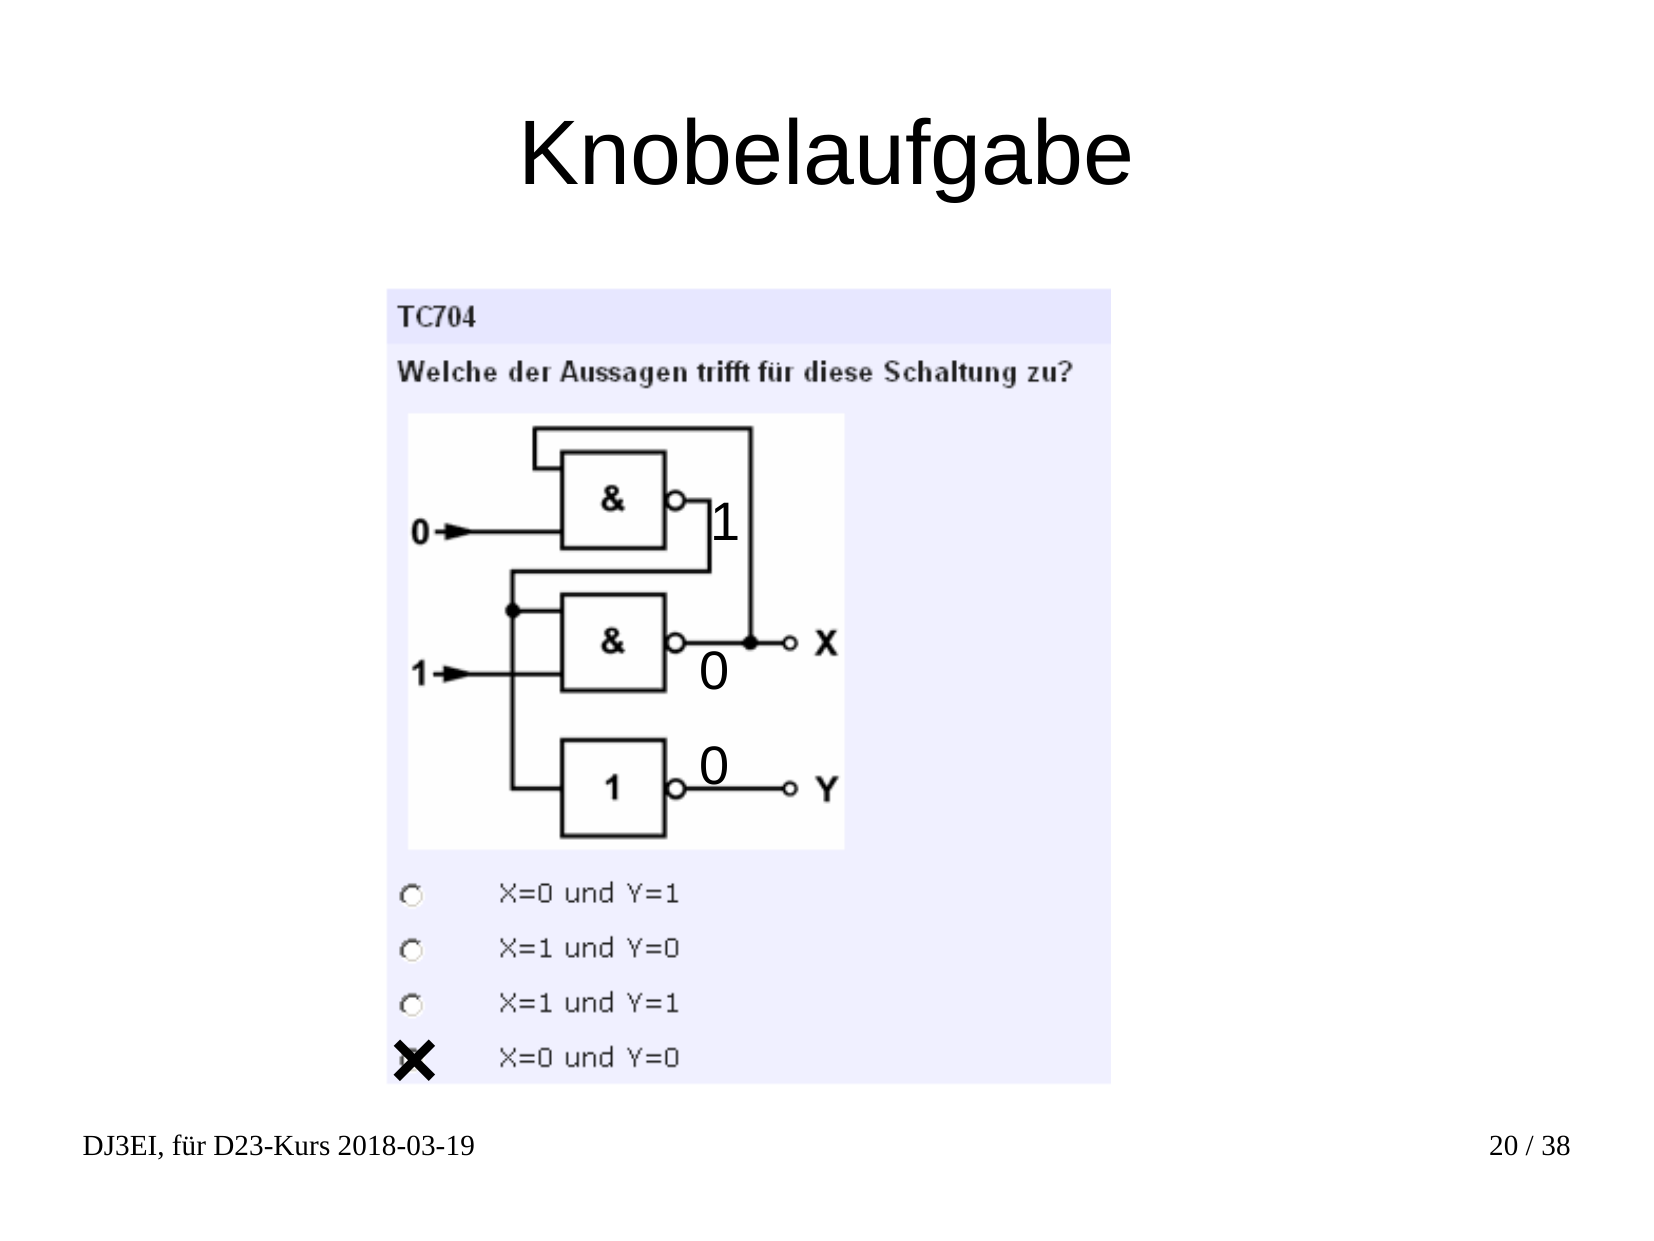

# Knobelaufgabe
1
0
0
×
20